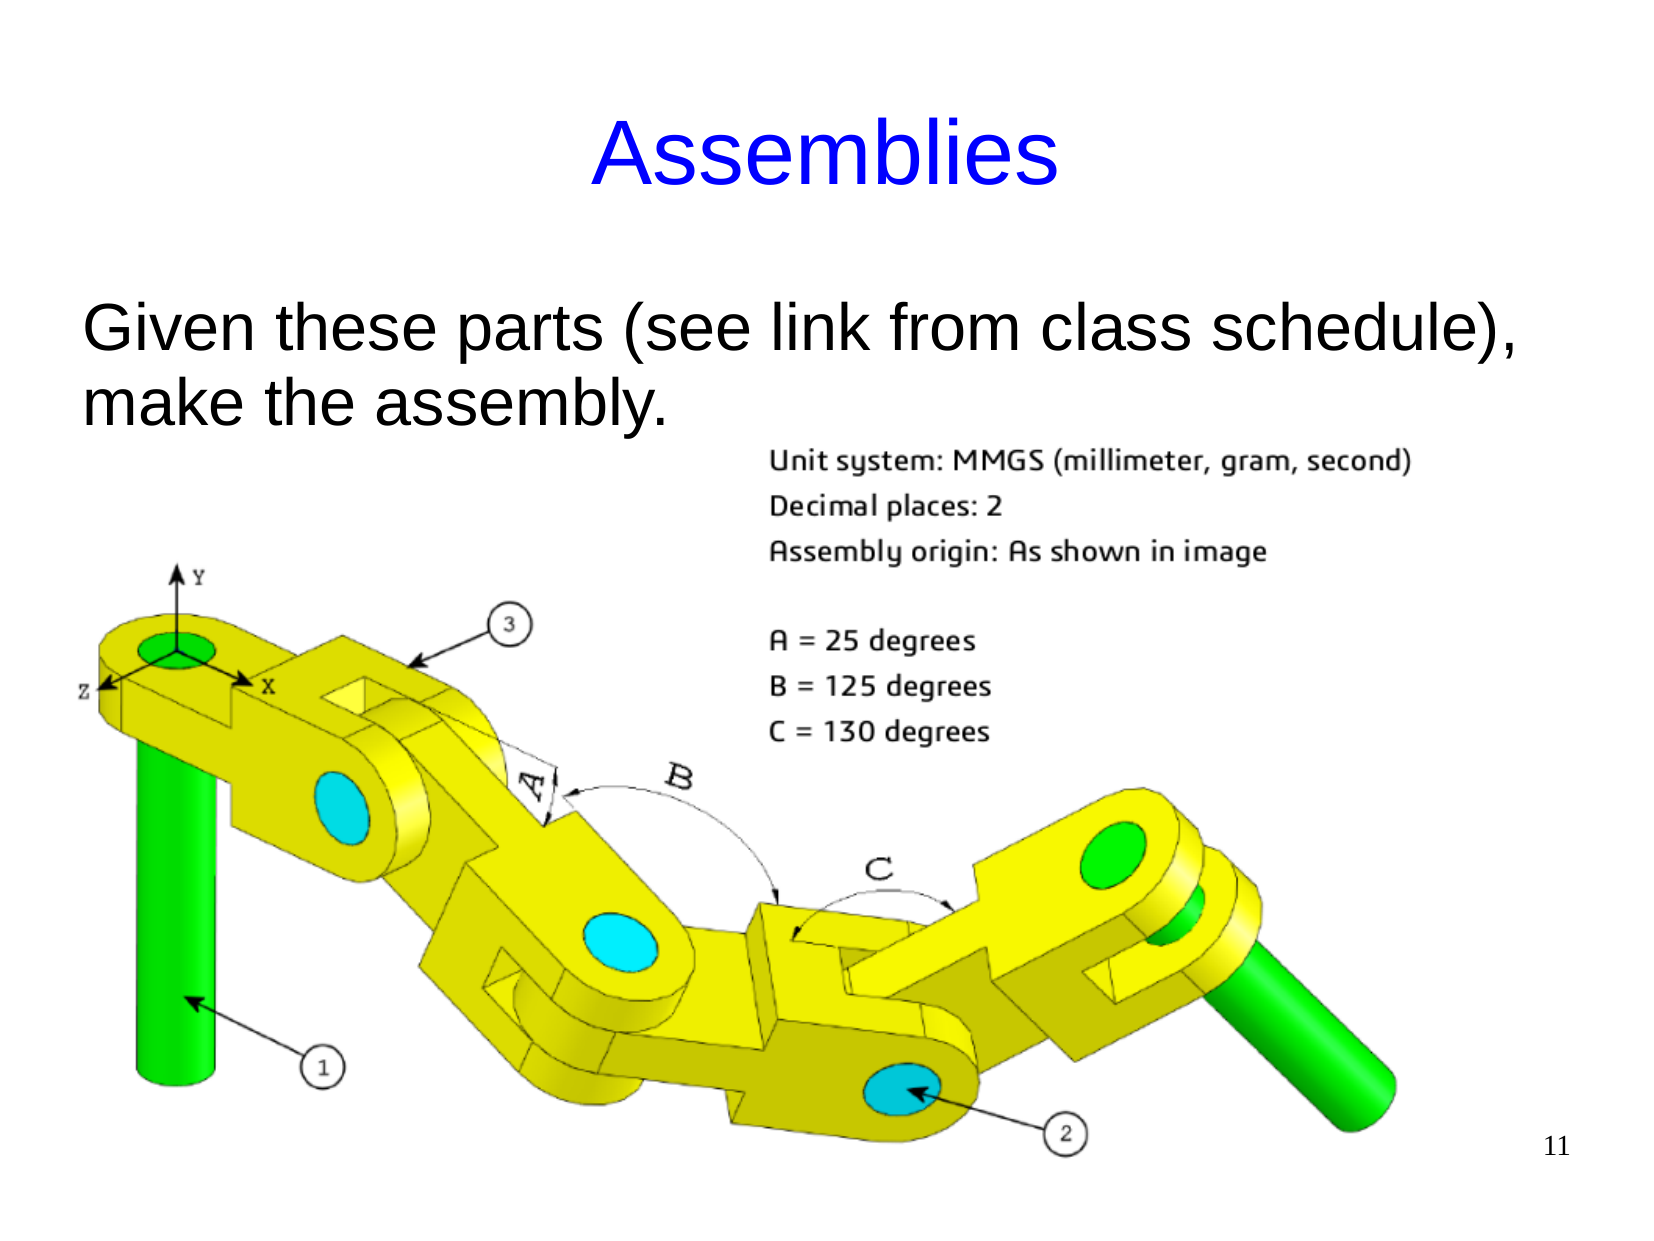

# Assemblies
Given these parts (see link from class schedule), make the assembly.
11